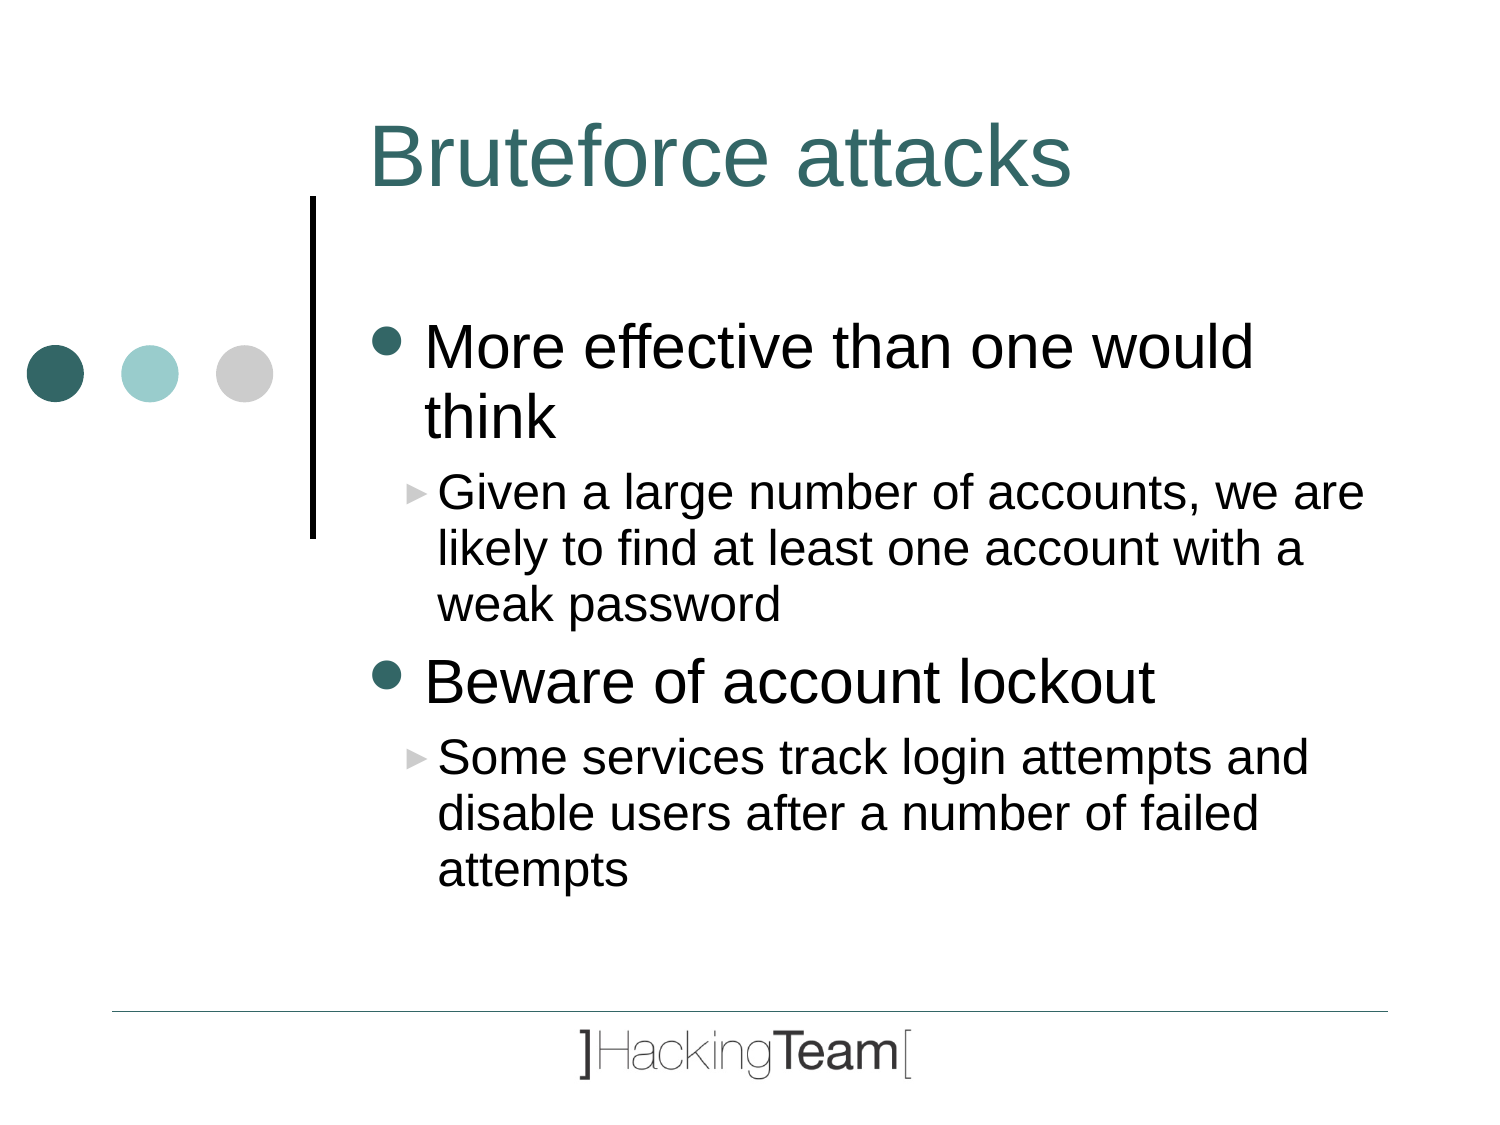

# Bruteforce attacks
More effective than one would think
Given a large number of accounts, we are likely to find at least one account with a weak password
Beware of account lockout
Some services track login attempts and disable users after a number of failed attempts